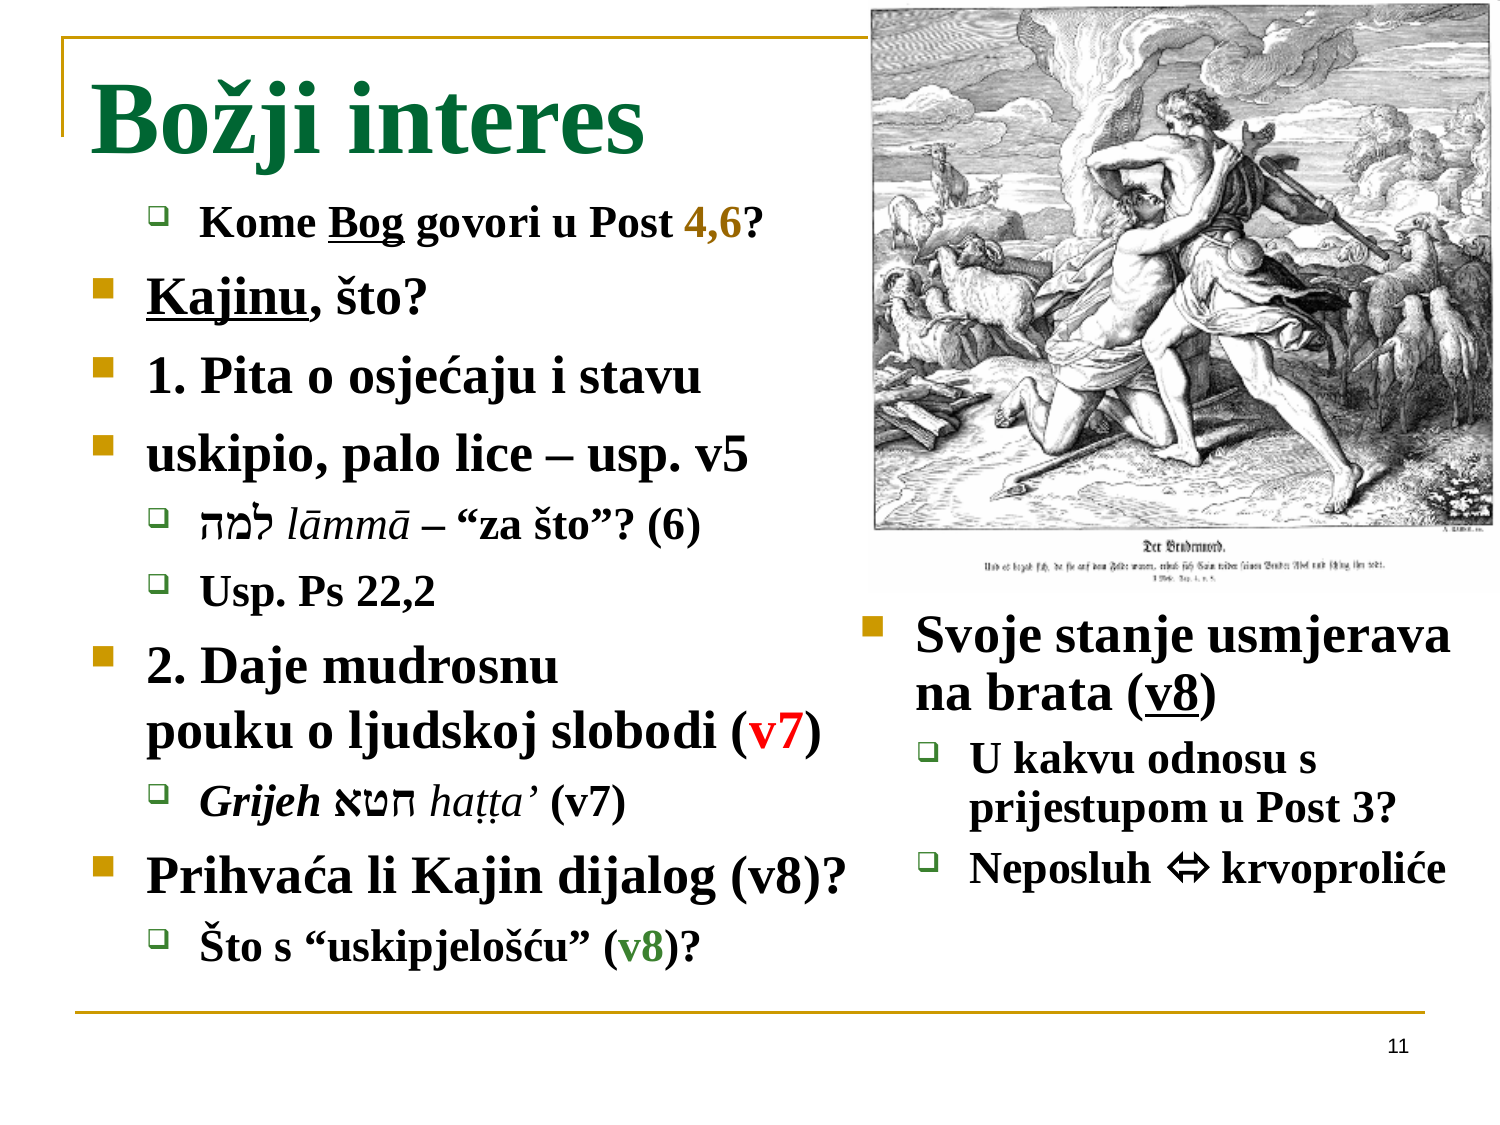

# Božji interes
Kome Bog govori u Post 4,6?
Kajinu, što?
1. Pita o osjećaju i stavu
uskipio, palo lice – usp. v5
למה lāmmā – “za što”? (6)
Usp. Ps 22,2
2. Daje mudrosnu
pouku o ljudskoj slobodi (v7)
Grijeh חטא haṭṭa’ (v7)
Prihvaća li Kajin dijalog (v8)?
Što s “uskipjelošću” (v8)?
Svoje stanje usmjerava na brata (v8)
U kakvu odnosu s prijestupom u Post 3?
Neposluh  krvoproliće